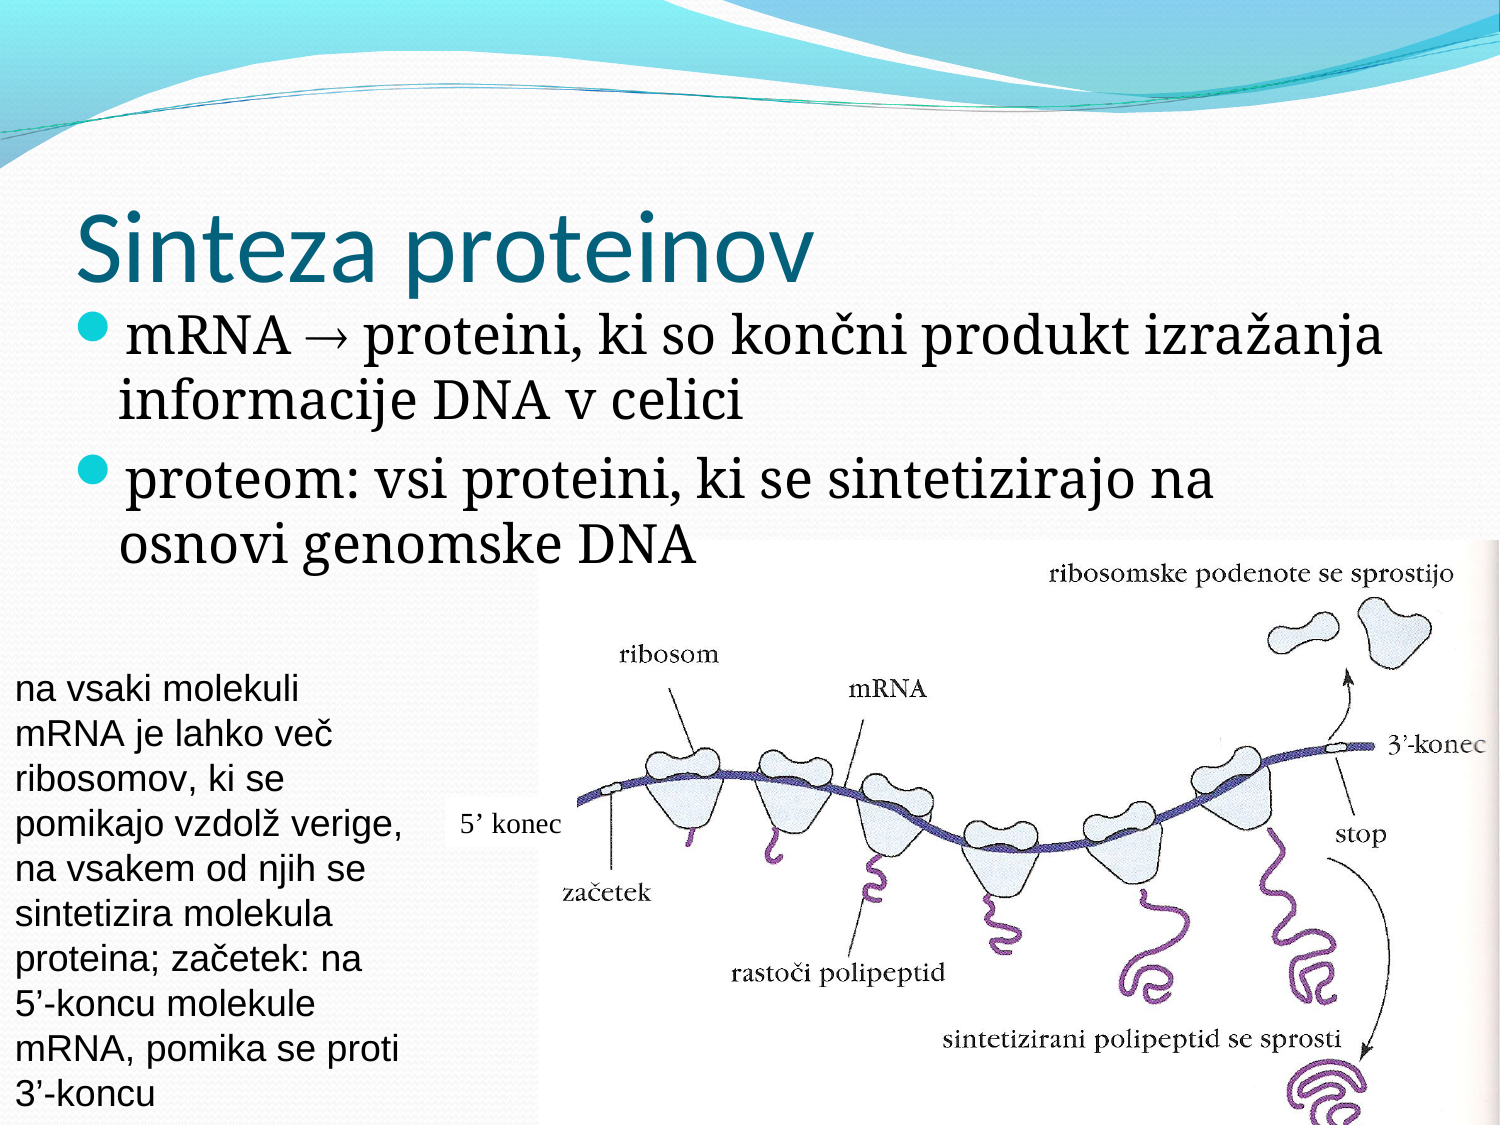

# Sinteza proteinov
mRNA  proteini, ki so končni produkt izražanja informacije DNA v celici
proteom: vsi proteini, ki se sintetizirajo na osnovi genomske DNA
na vsaki molekuli mRNA je lahko več ribosomov, ki se pomikajo vzdolž verige, na vsakem od njih se sintetizira molekula proteina; začetek: na 5’-koncu molekule mRNA, pomika se proti 3’-koncu
5’ konec